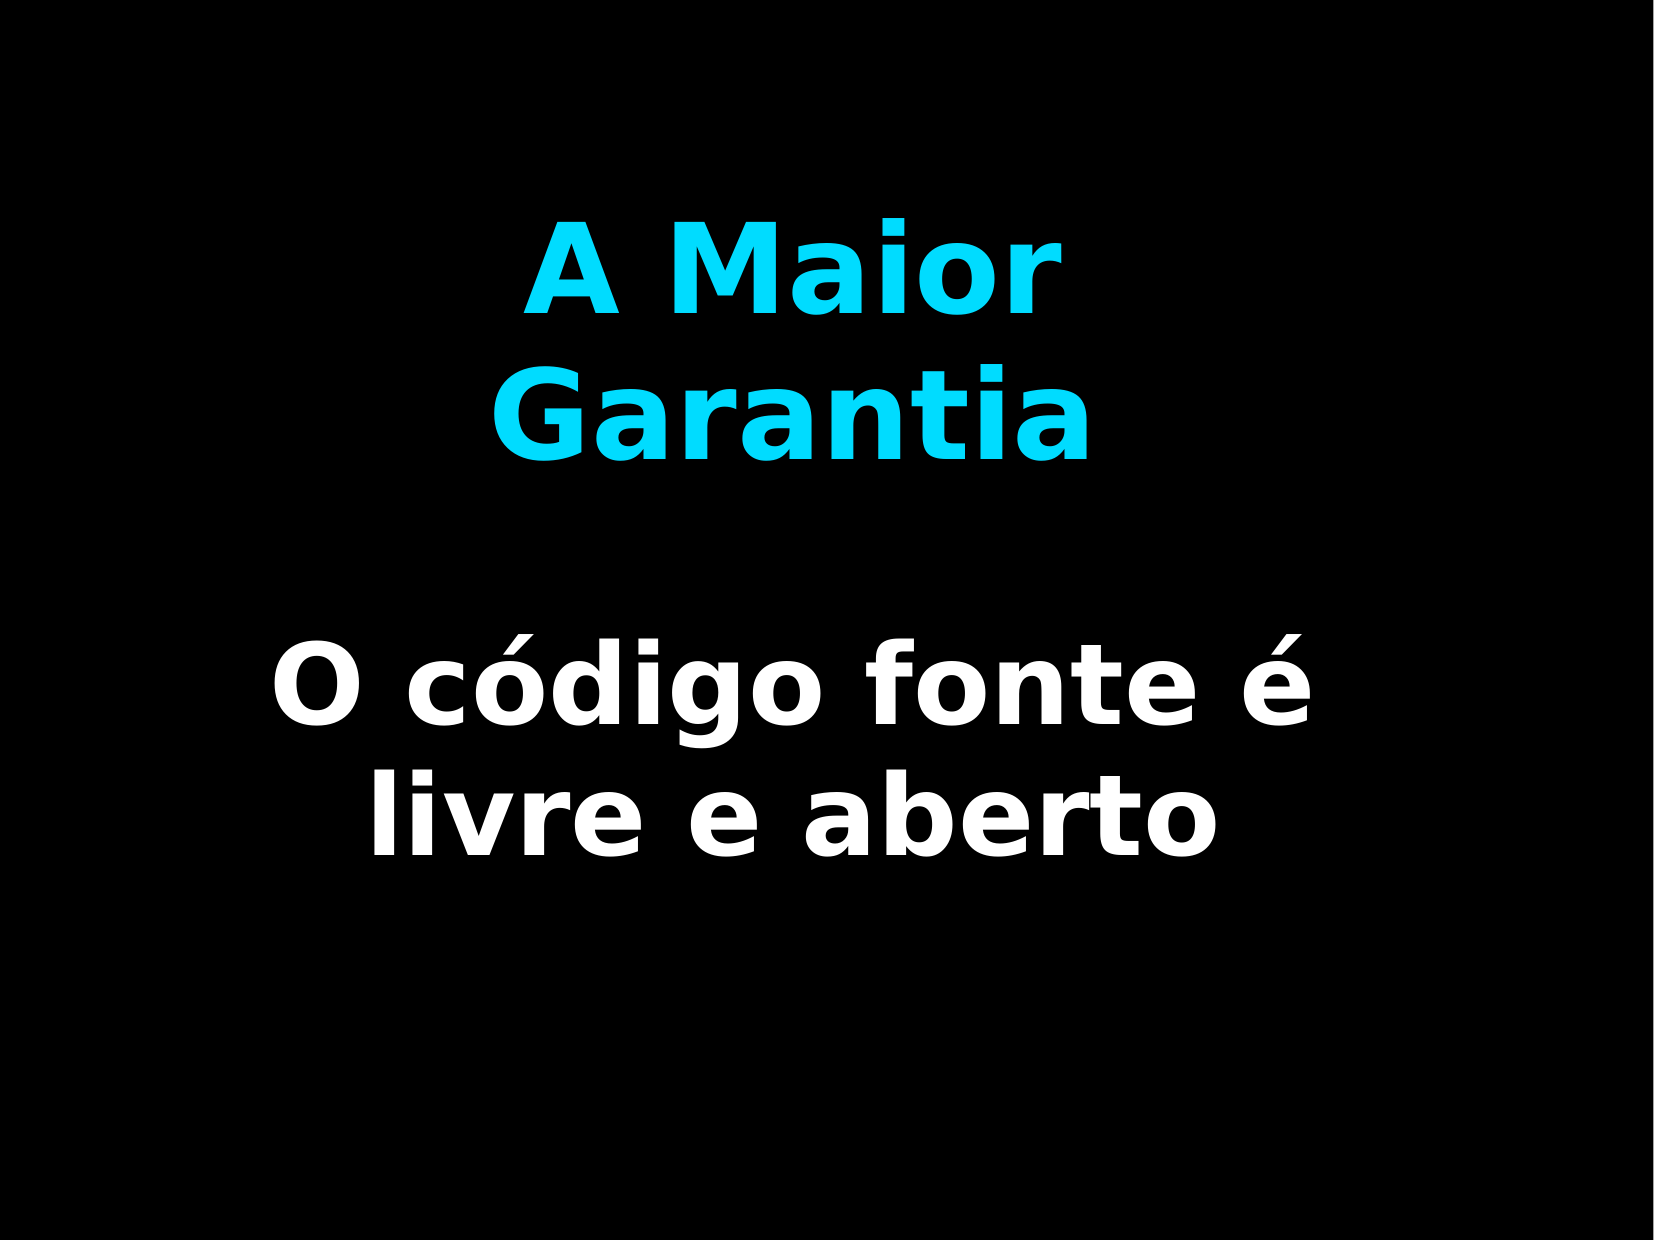

# A Maior Garantia O código fonte é livre e aberto